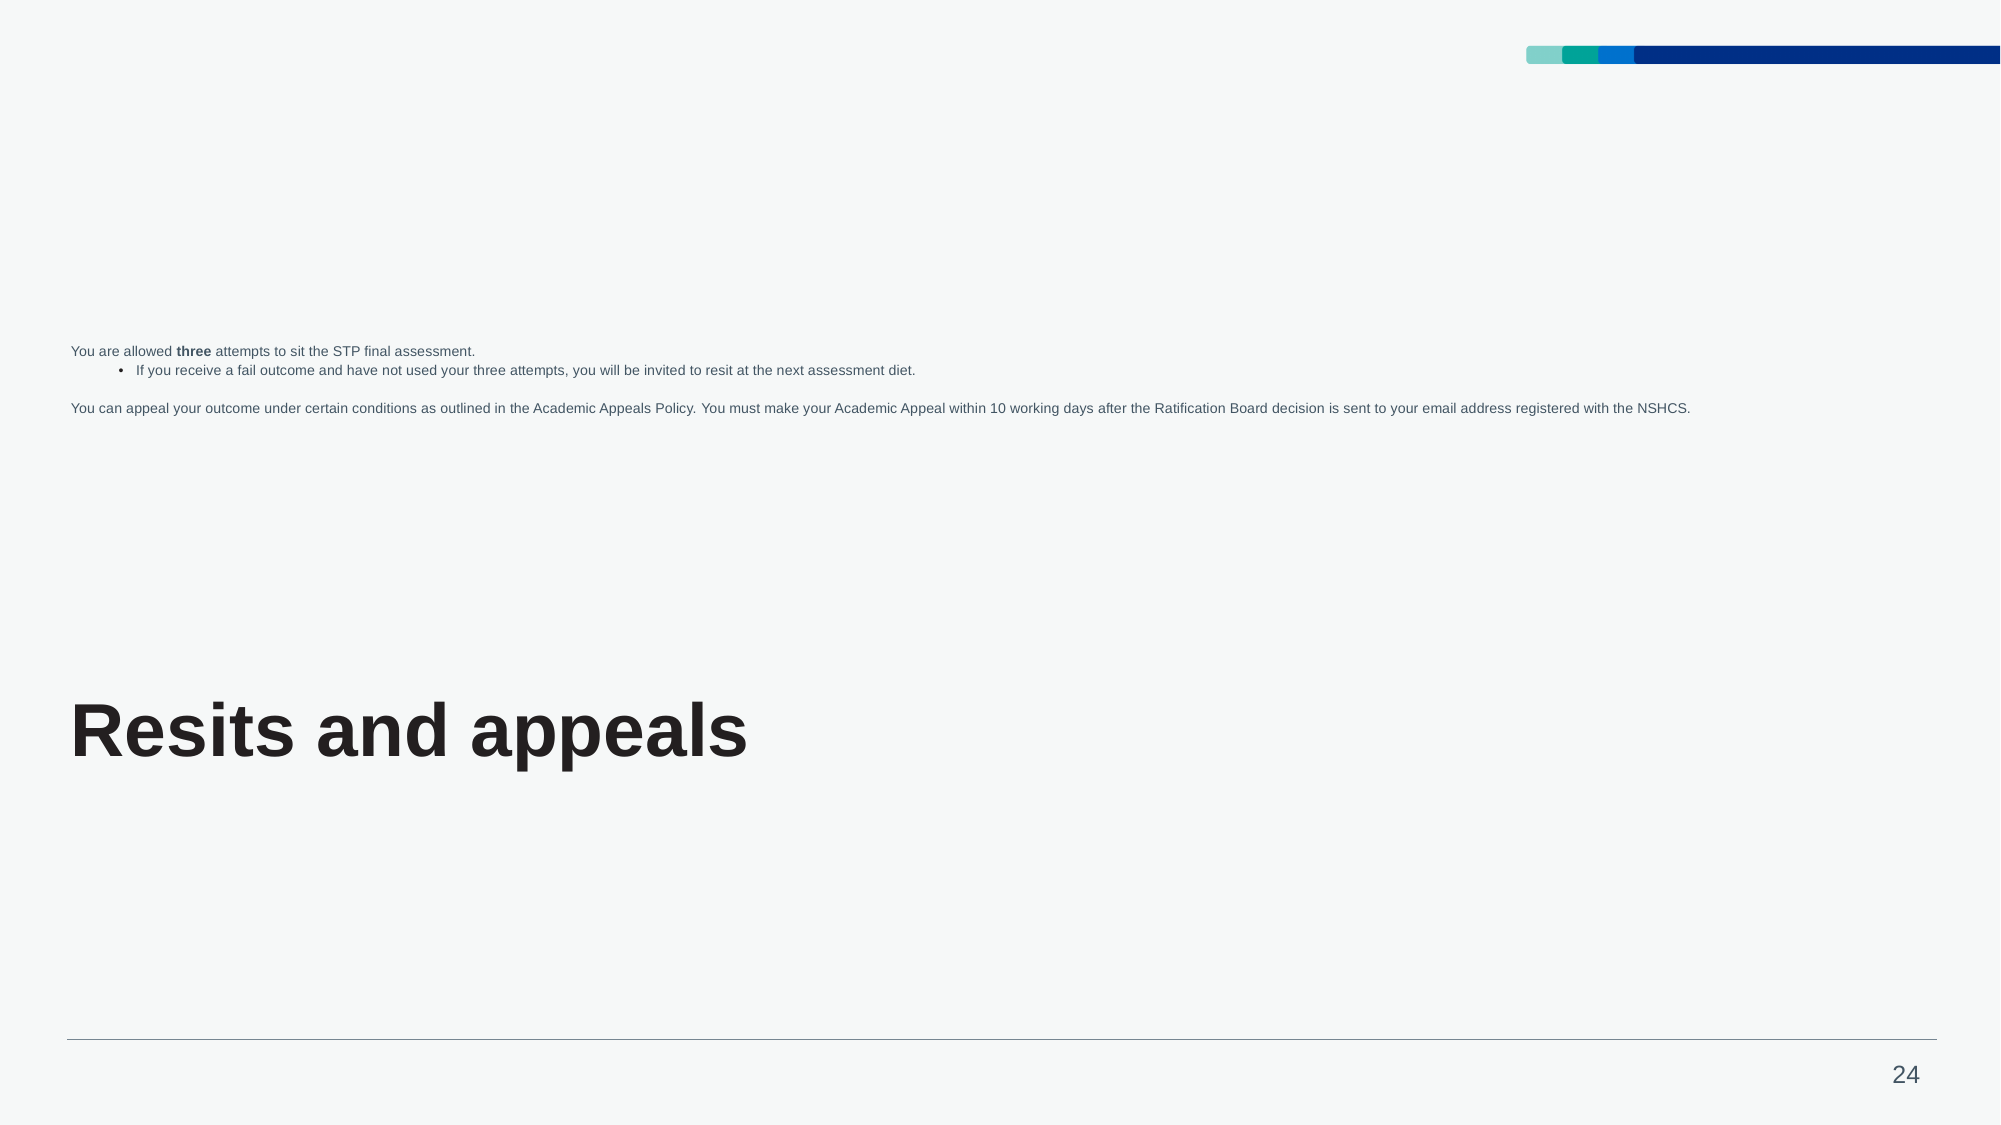

# You are allowed three attempts to sit the STP final assessment.
If you receive a fail outcome and have not used your three attempts, you will be invited to resit at the next assessment diet.
You can appeal your outcome under certain conditions as outlined in the Academic Appeals Policy. You must make your Academic Appeal within 10 working days after the Ratification Board decision is sent to your email address registered with the NSHCS.
Resits and appeals